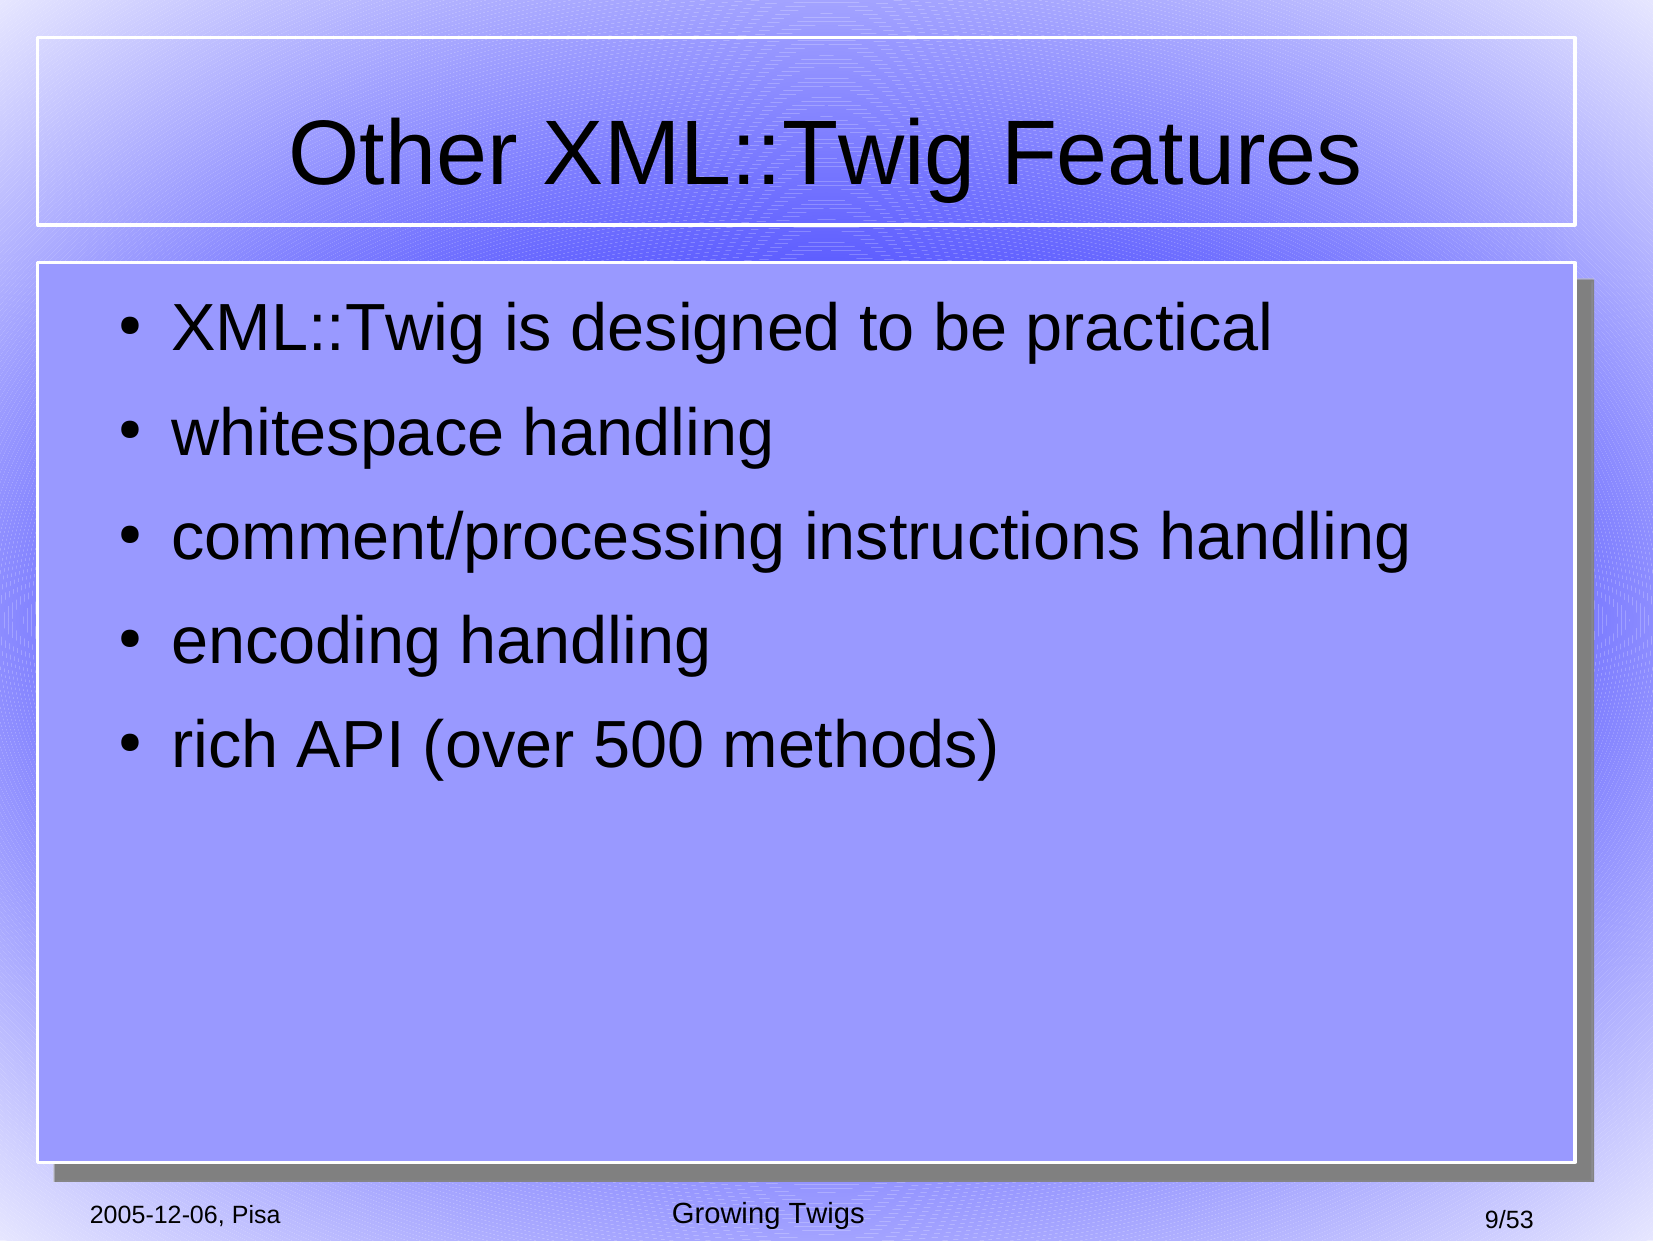

# Other XML::Twig Features
XML::Twig is designed to be practical
whitespace handling
comment/processing instructions handling
encoding handling
rich API (over 500 methods)